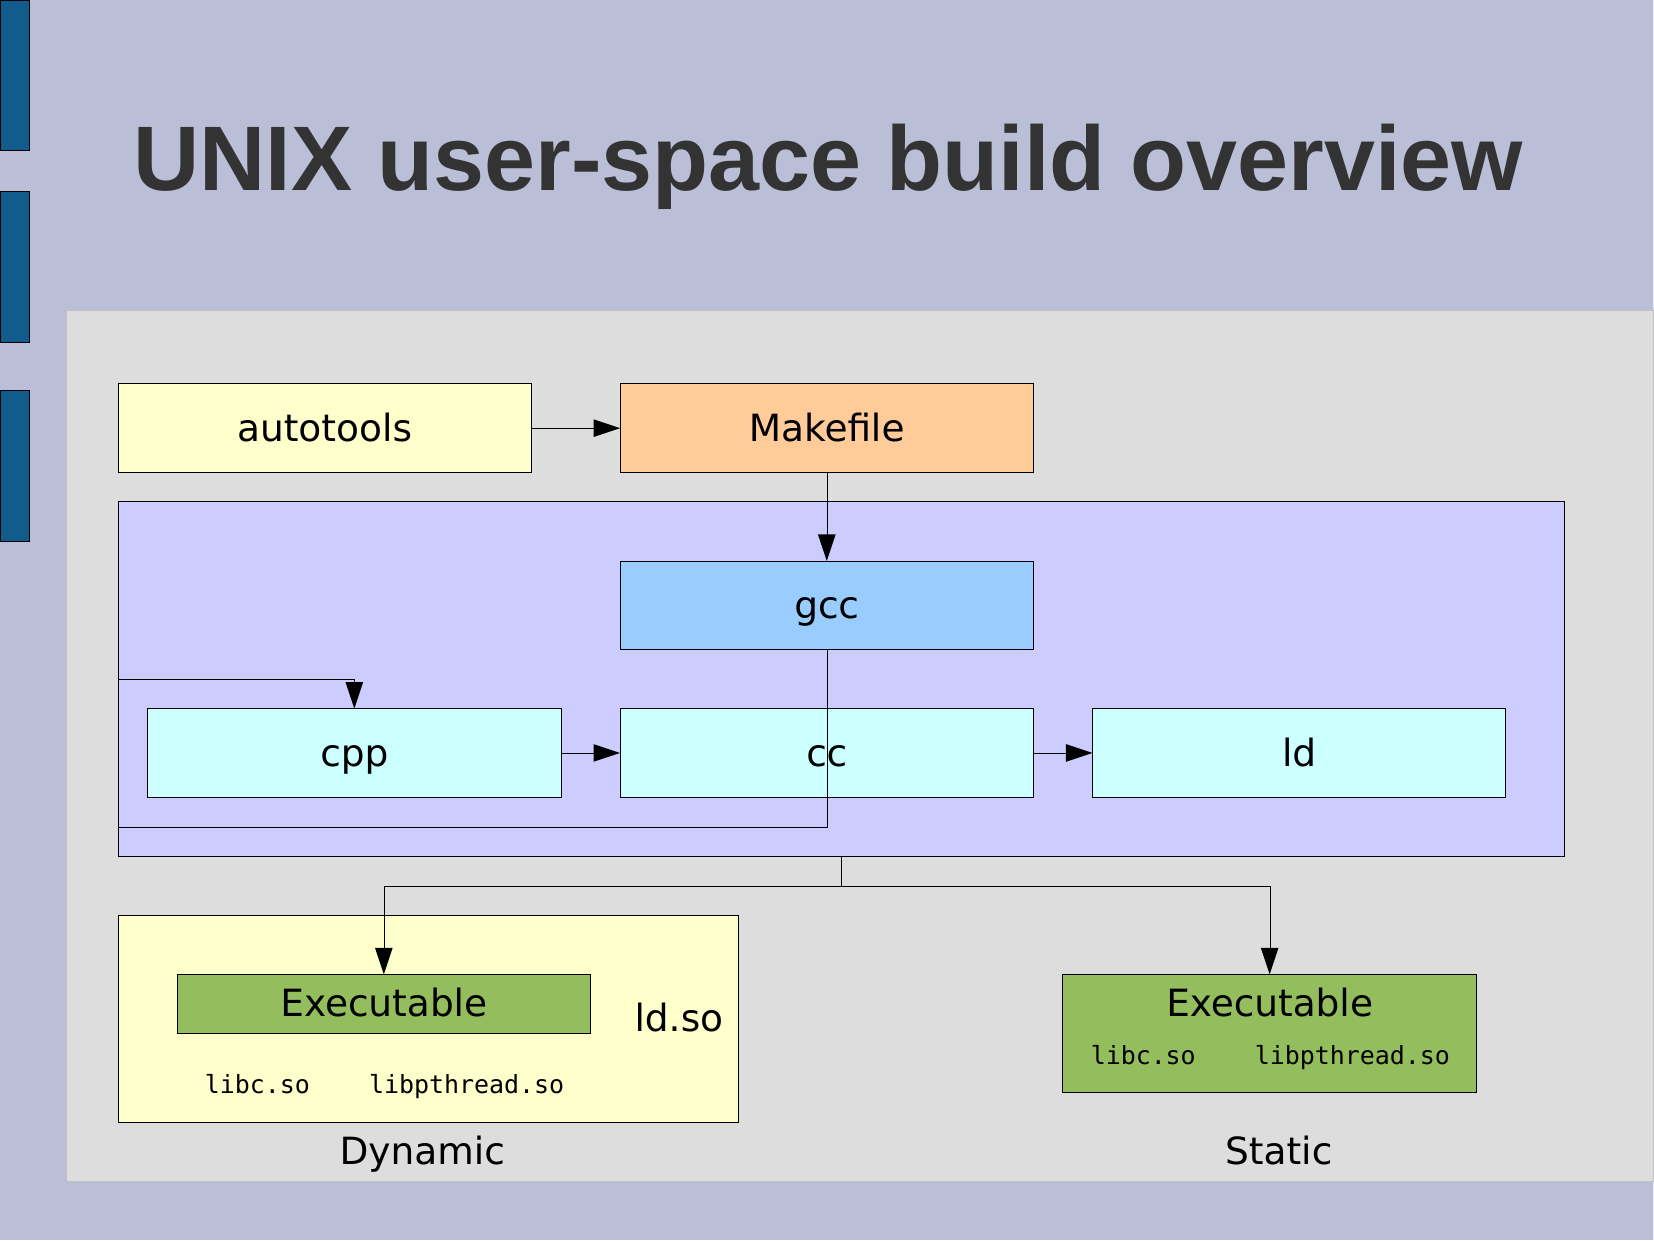

# UNIX user-space build overview
autotools
Makefile
gcc
cpp
cc
ld
ld.so
Executable
Executable
libc.so
libpthread.so
libc.so
libpthread.so
Static
Dynamic